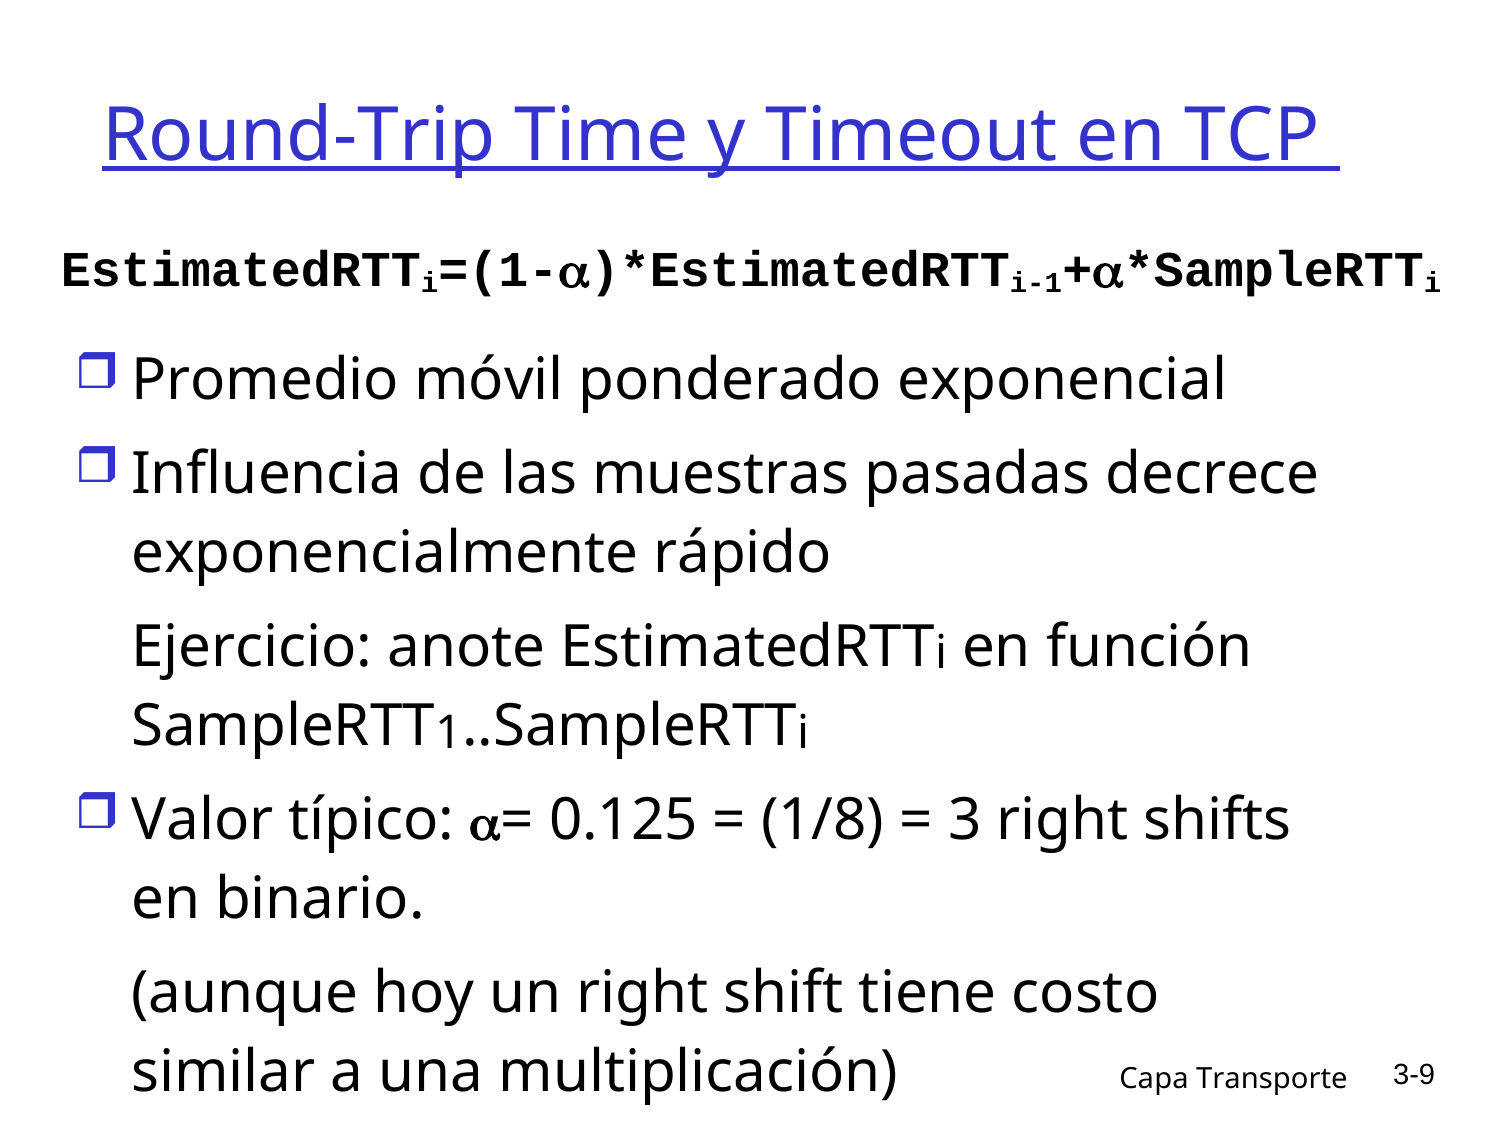

# Round-Trip Time y Timeout en TCP
EstimatedRTTi=(1-)*EstimatedRTTi-1+*SampleRTTi
Promedio móvil ponderado exponencial
Influencia de las muestras pasadas decrece exponencialmente rápido
Ejercicio: anote EstimatedRTTi en función SampleRTT1..SampleRTTi
Valor típico: = 0.125 = (1/8) = 3 right shifts en binario.
(aunque hoy un right shift tiene costo similar a una multiplicación)
9